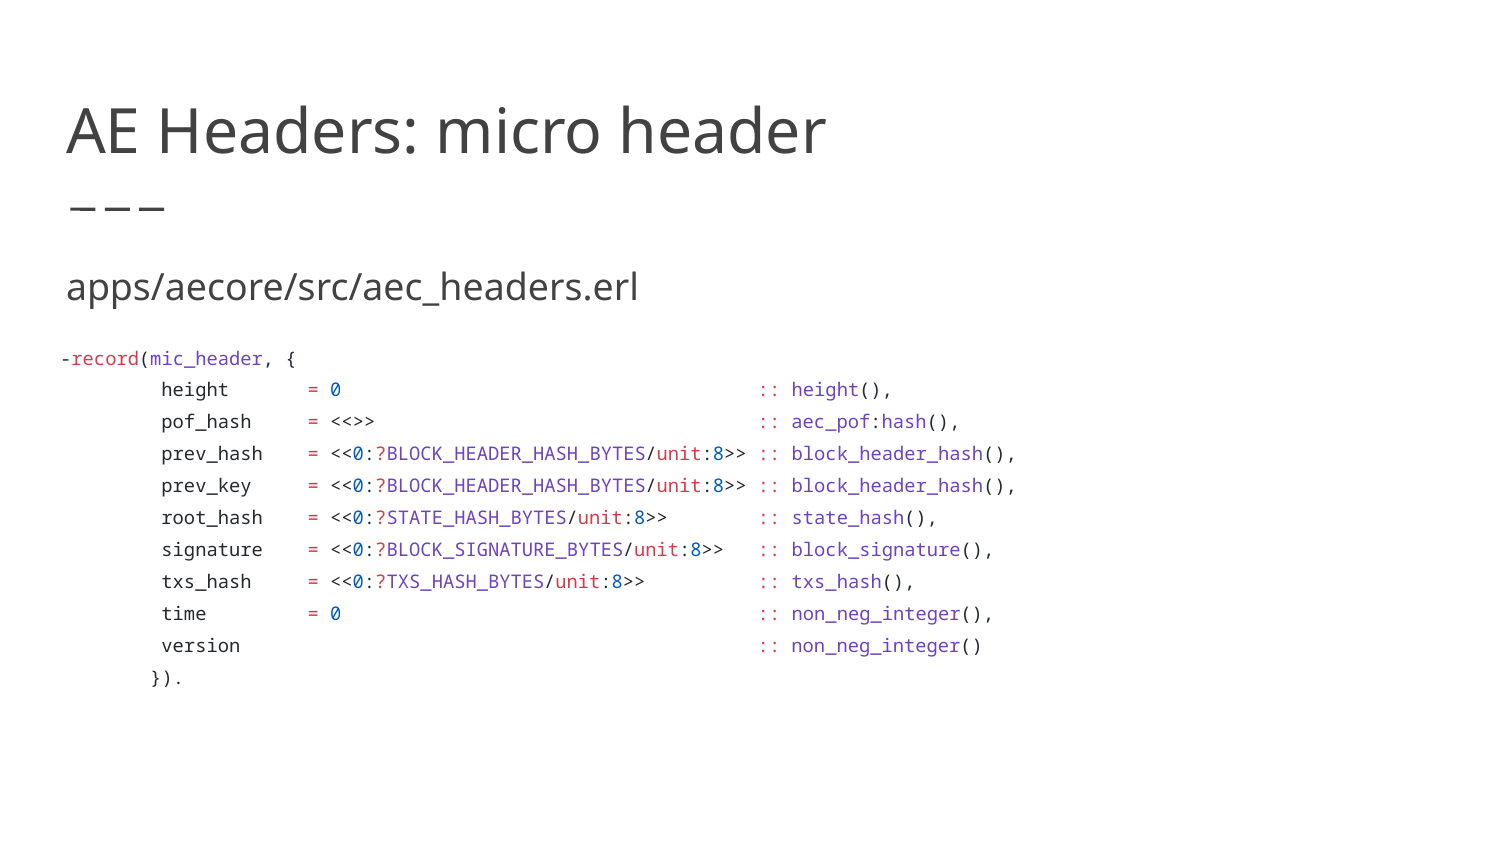

# AE Headers: micro header
apps/aecore/src/aec_headers.erl
-record(mic_header, {
 height = 0 :: height(),
 pof_hash = <<>> :: aec_pof:hash(),
 prev_hash = <<0:?BLOCK_HEADER_HASH_BYTES/unit:8>> :: block_header_hash(),
 prev_key = <<0:?BLOCK_HEADER_HASH_BYTES/unit:8>> :: block_header_hash(),
 root_hash = <<0:?STATE_HASH_BYTES/unit:8>> :: state_hash(),
 signature = <<0:?BLOCK_SIGNATURE_BYTES/unit:8>> :: block_signature(),
 txs_hash = <<0:?TXS_HASH_BYTES/unit:8>> :: txs_hash(),
 time = 0 :: non_neg_integer(),
 version :: non_neg_integer()
 }).